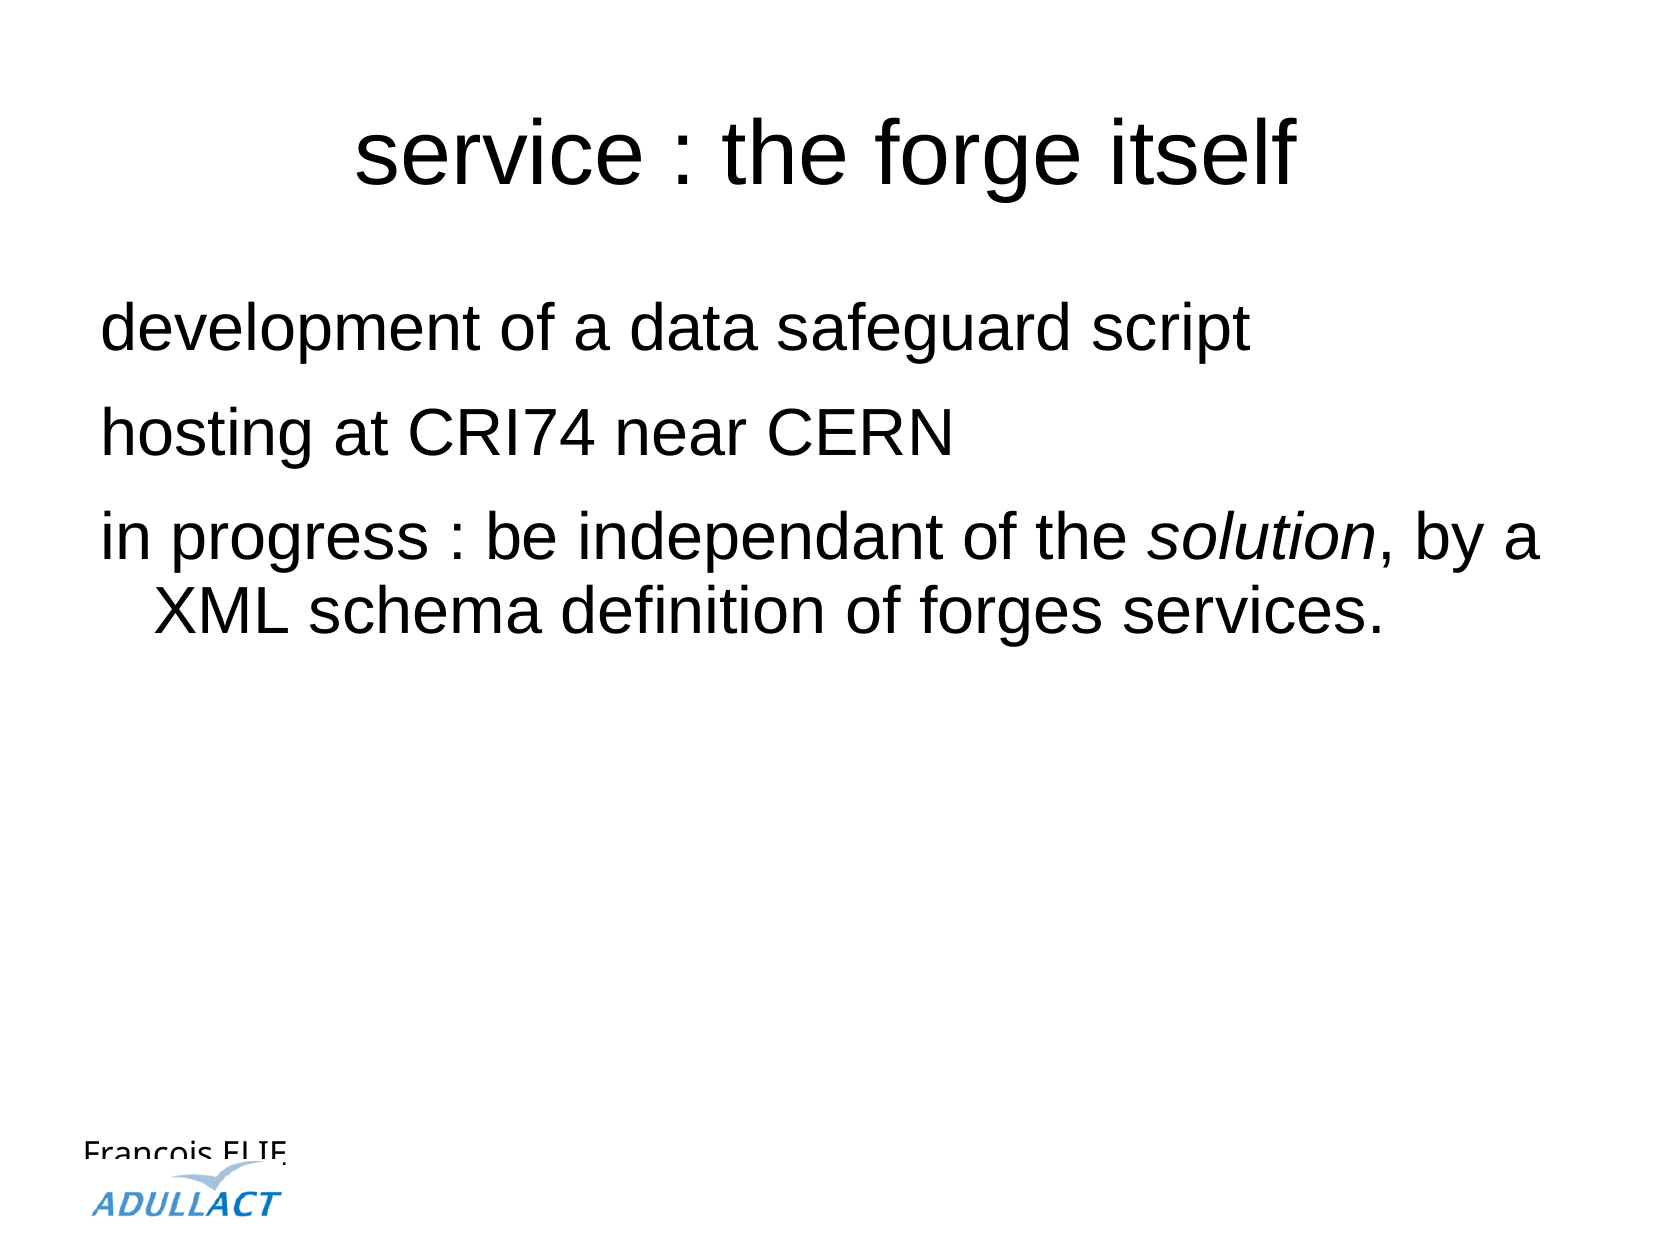

# service : the forge itself
development of a data safeguard script
hosting at CRI74 near CERN
in progress : be independant of the solution, by a XML schema definition of forges services.